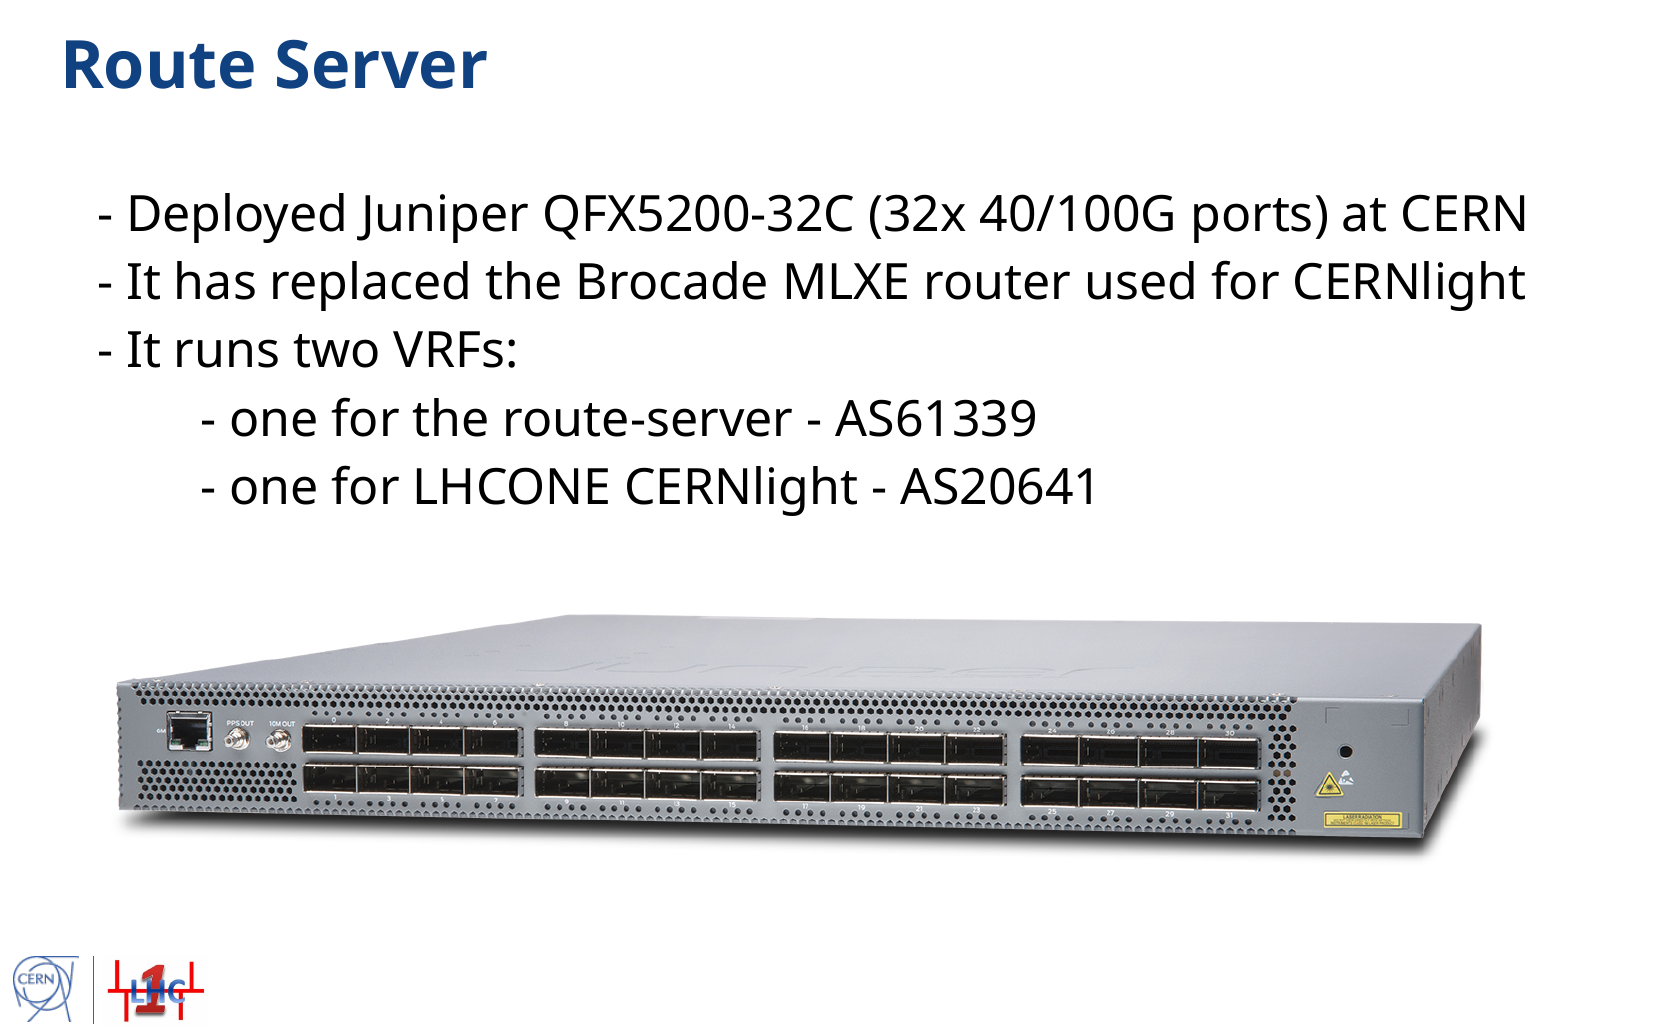

# Route Server
- Deployed Juniper QFX5200-32C (32x 40/100G ports) at CERN
- It has replaced the Brocade MLXE router used for CERNlight
- It runs two VRFs:
	- one for the route-server - AS61339
	- one for LHCONE CERNlight - AS20641